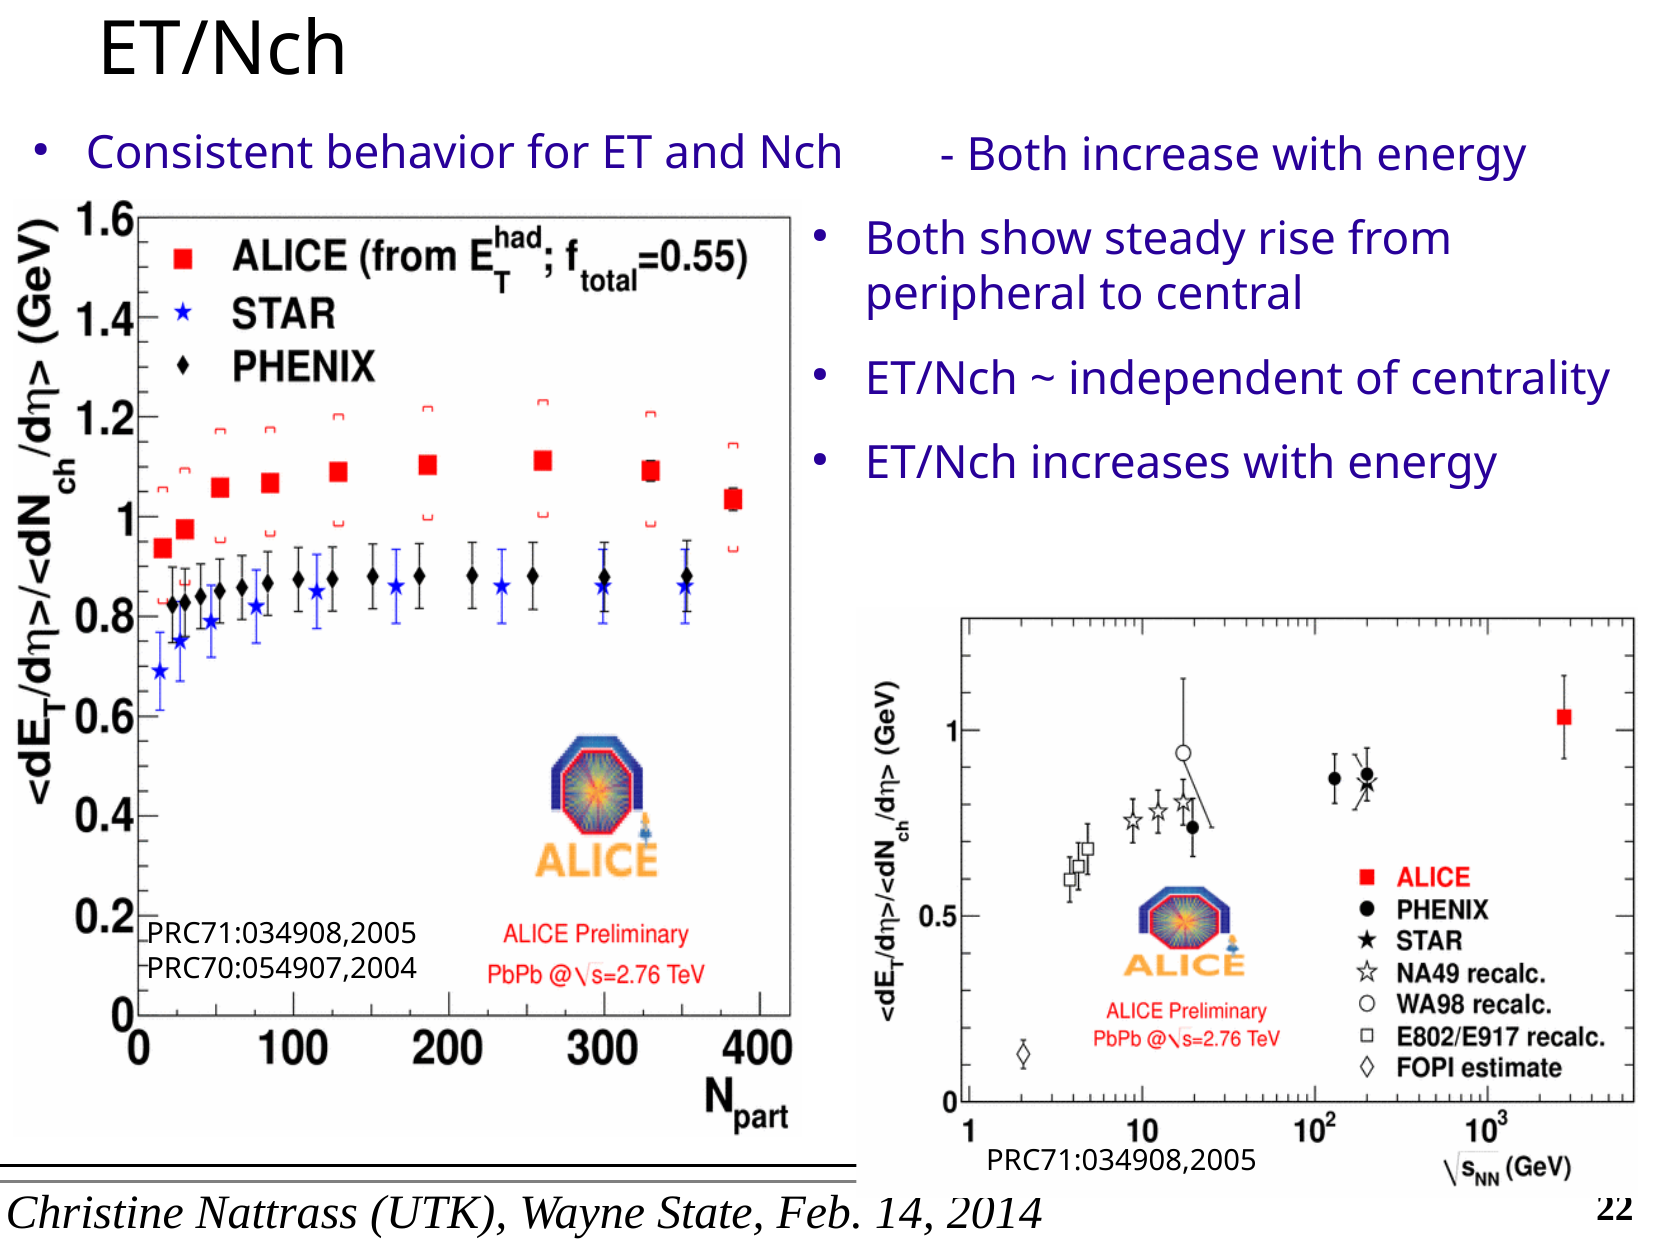

# ET/Nch
Consistent behavior for ET and Nch
 		- Both increase with energy
Both show steady rise from peripheral to central
ET/Nch ~ independent of centrality
ET/Nch increases with energy
PRC71:034908,2005
PRC70:054907,2004
PRC71:034908,2005